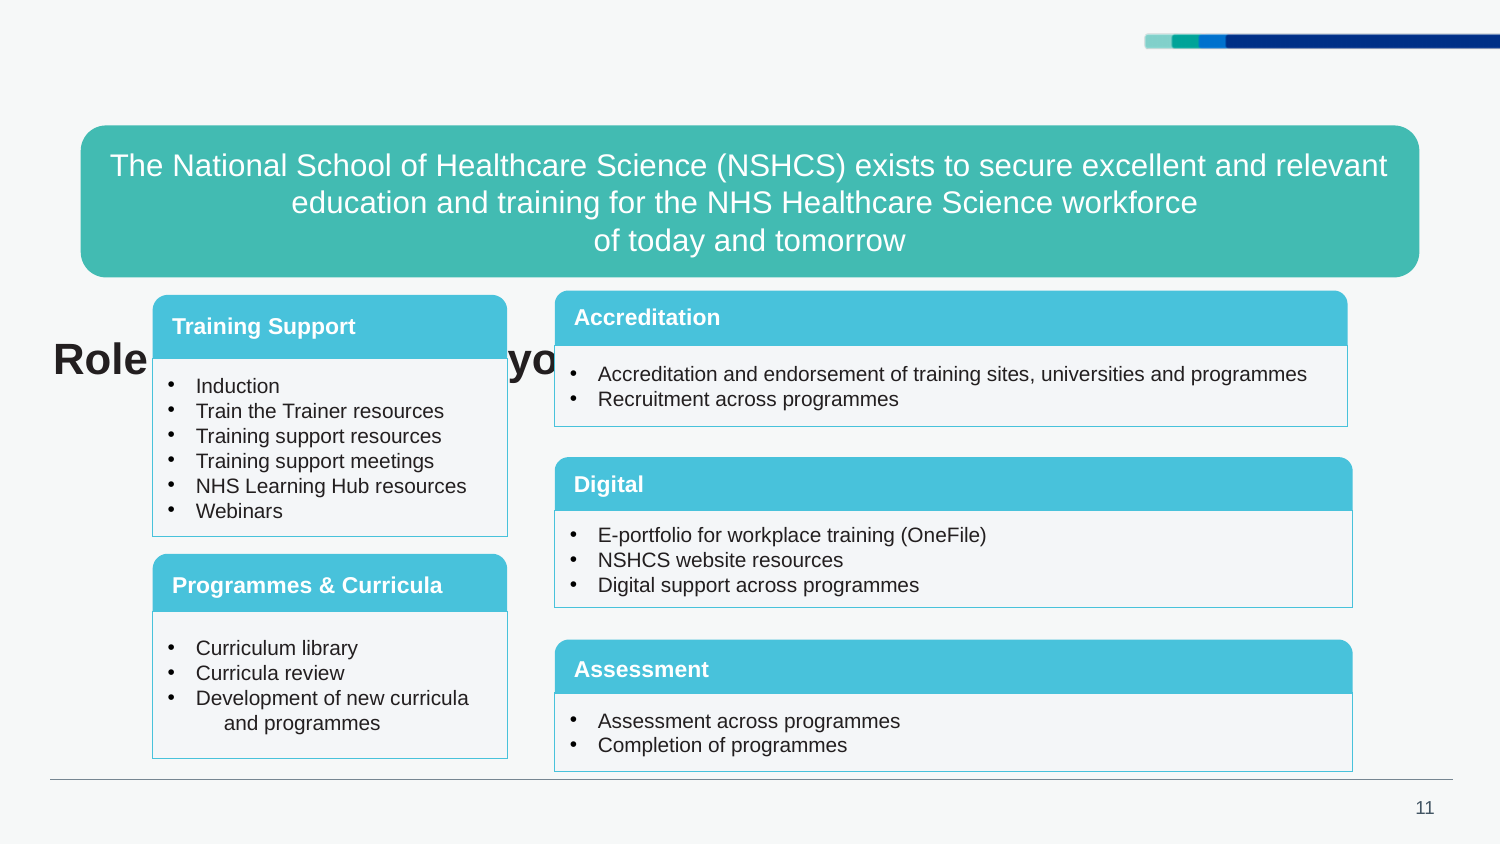

The National School of Healthcare Science (NSHCS) exists to secure excellent and relevant education and training for the NHS Healthcare Science workforce
of today and tomorrow
Accreditation
Accreditation and endorsement of training sites, universities and programmes
Recruitment across programmes
Training Support
Induction
Train the Trainer resources
Training support resources
Training support meetings
NHS Learning Hub resources
Webinars
# Role of the NSHCS in your journey
Digital
E-portfolio for workplace training (OneFile)
NSHCS website resources
Digital support across programmes
Programmes & Curricula
Curriculum library
Curricula review
Development of new curricula and programmes
Assessment
Assessment across programmes
Completion of programmes